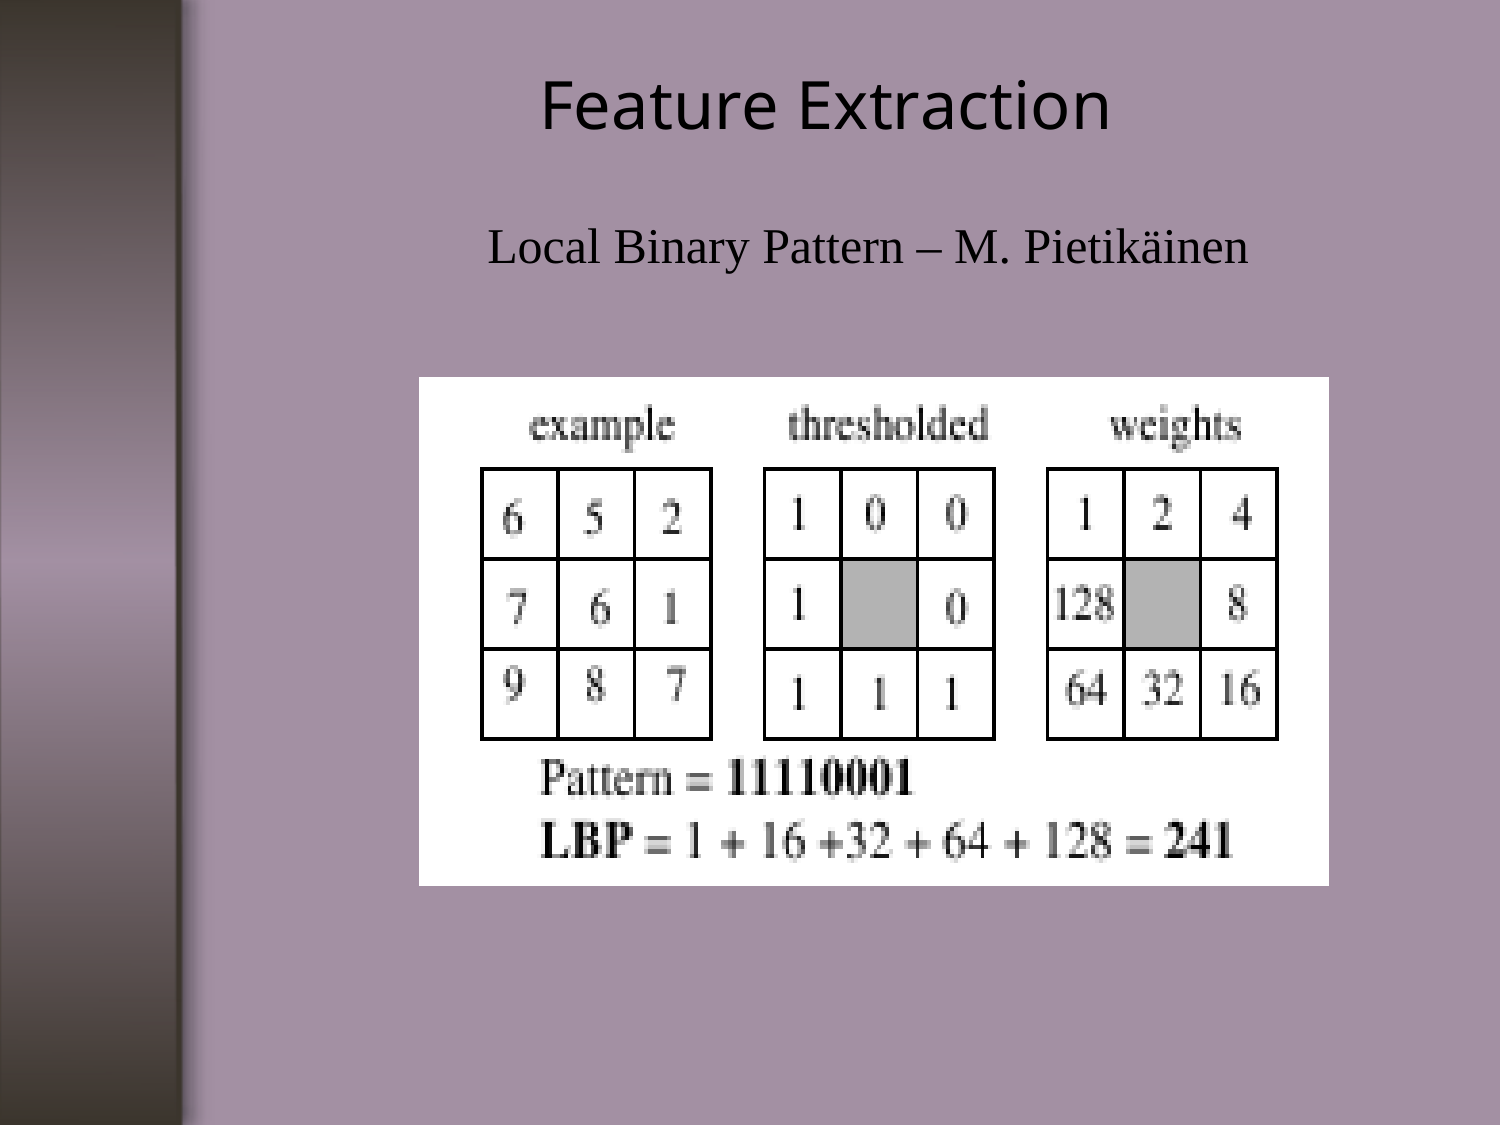

# Feature Extraction
Local Binary Pattern – M. Pietikäinen